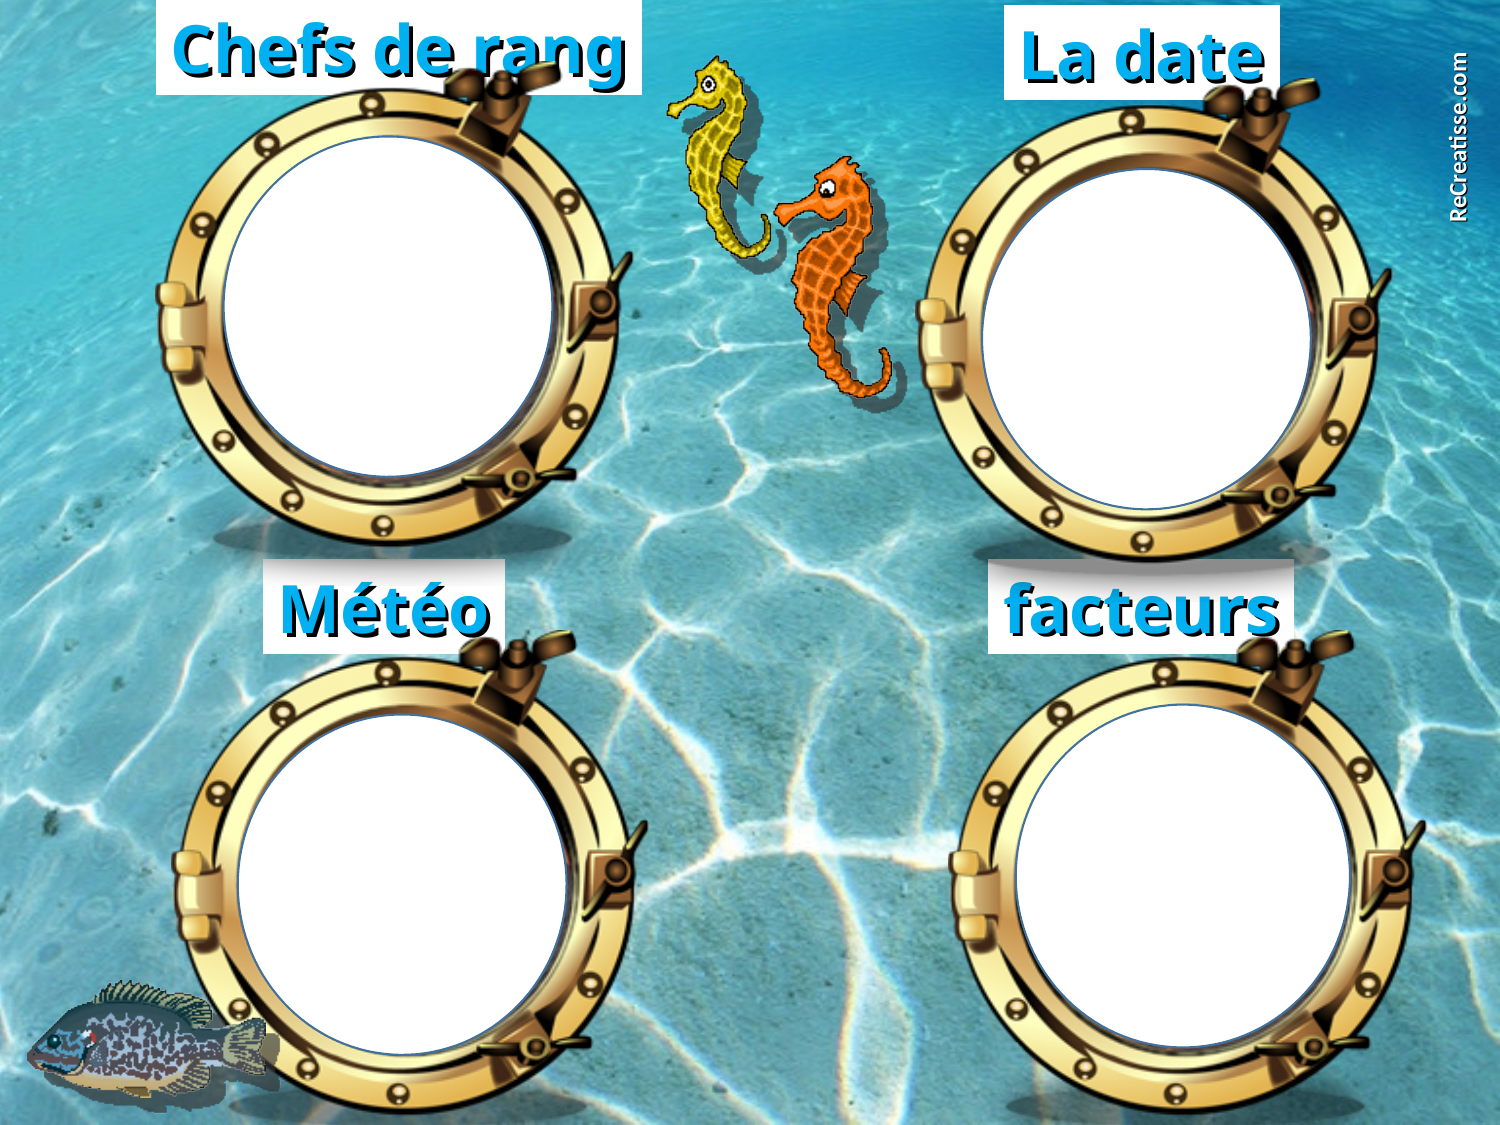

Chefs de rang
La date
ReCreatisse.com
facteurs
Météo